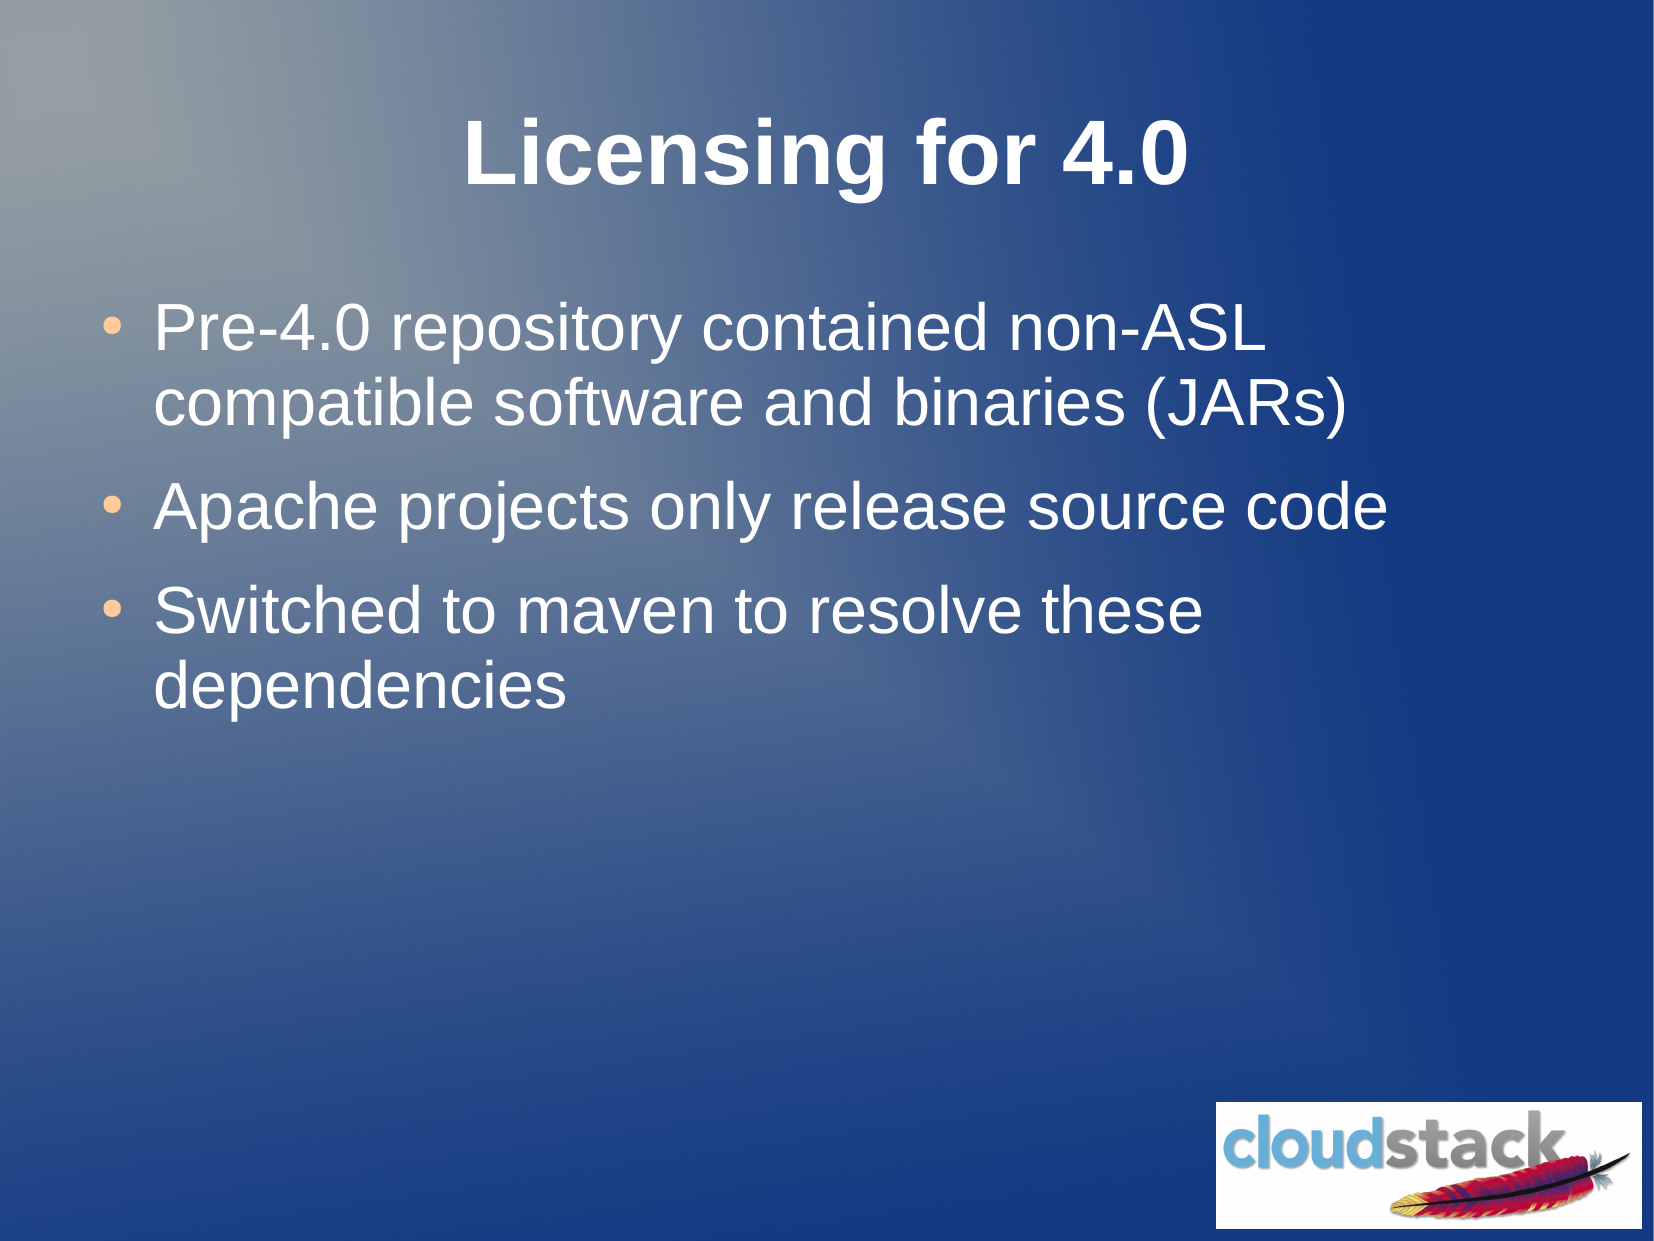

# Licensing for 4.0
Pre-4.0 repository contained non-ASL compatible software and binaries (JARs)
Apache projects only release source code
Switched to maven to resolve these dependencies